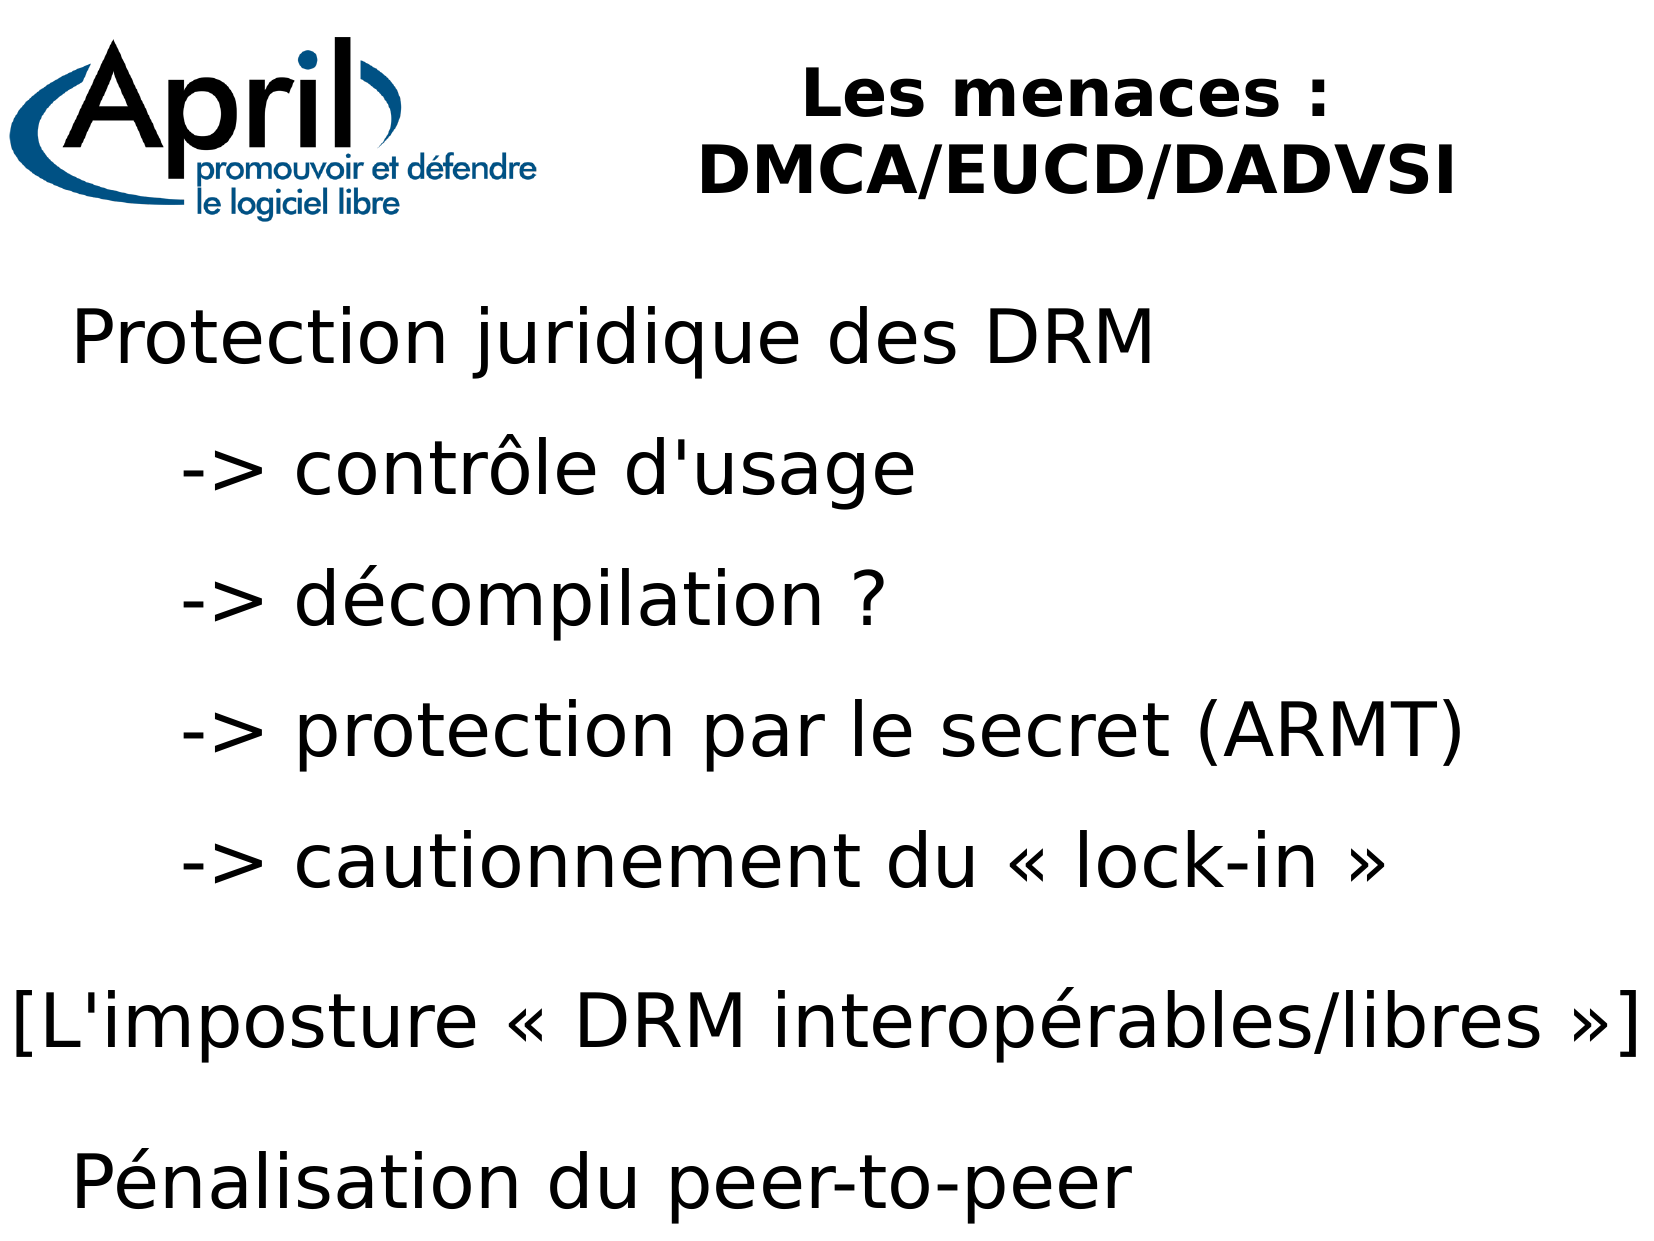

# Les menaces : DMCA/EUCD/DADVSI
Protection juridique des DRM
	-> contrôle d'usage
	-> décompilation ?
	-> protection par le secret (ARMT)
	-> cautionnement du « lock-in »
[L'imposture « DRM interopérables/libres »]
Pénalisation du peer-to-peer